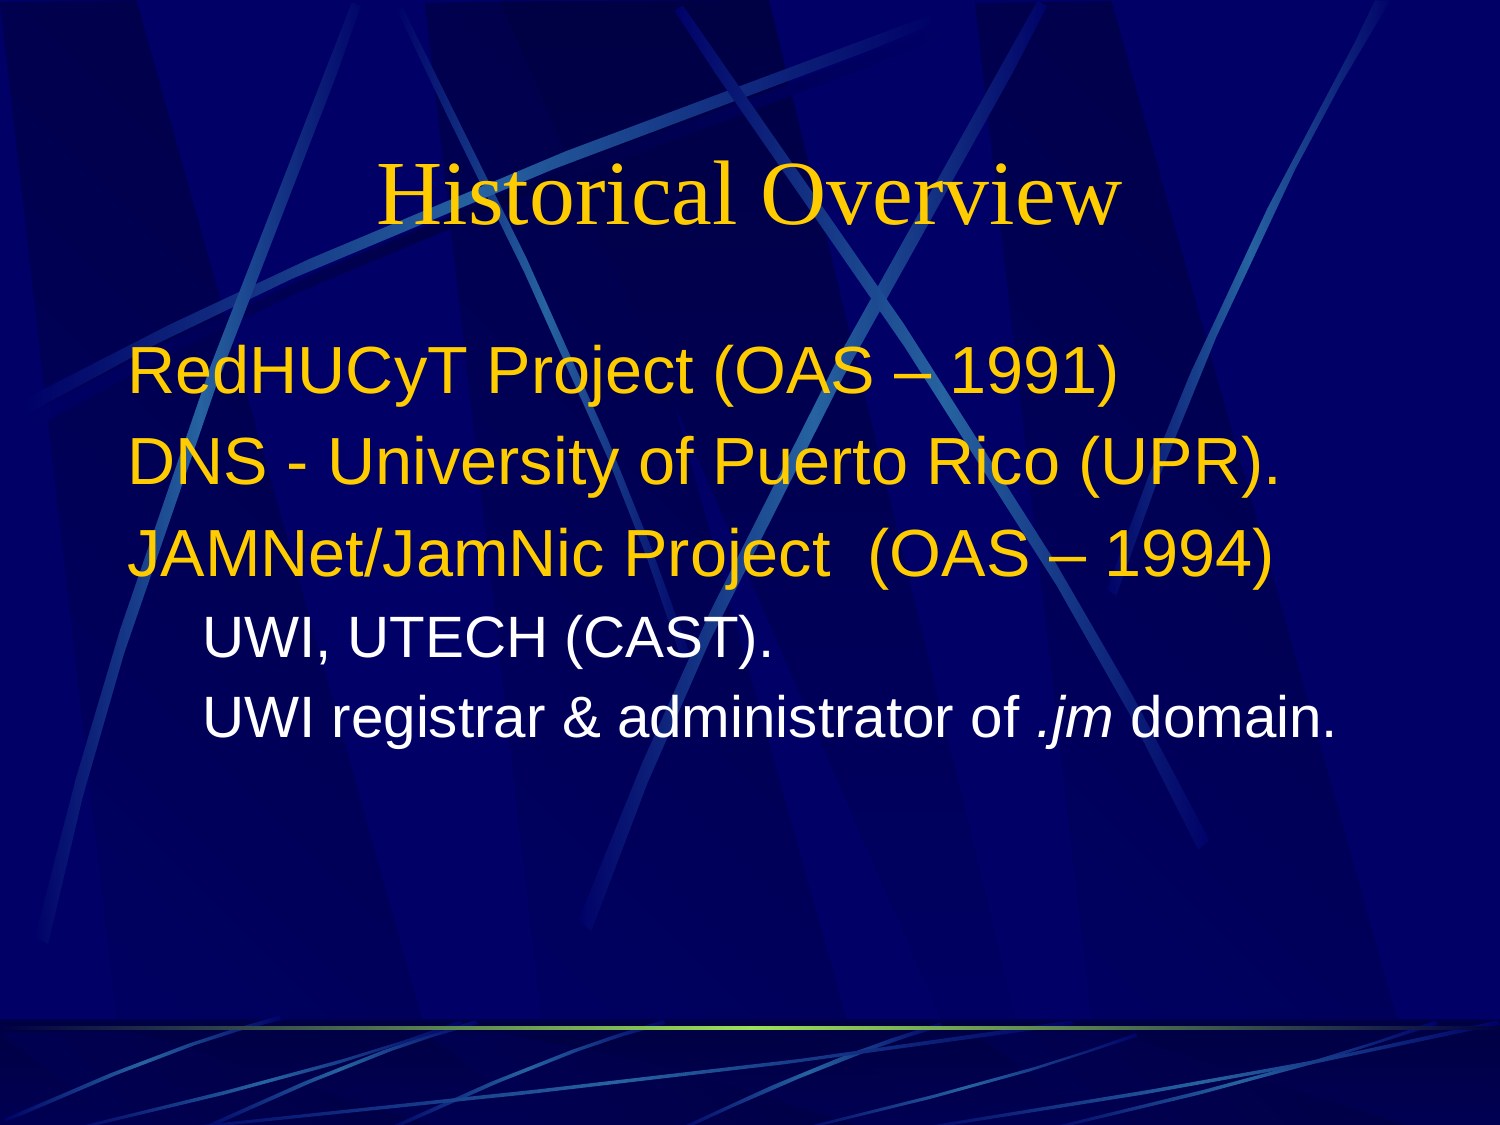

# Historical Overview
RedHUCyT Project (OAS – 1991)
DNS - University of Puerto Rico (UPR).
JAMNet/JamNic Project (OAS – 1994)
UWI, UTECH (CAST).
UWI registrar & administrator of .jm domain.